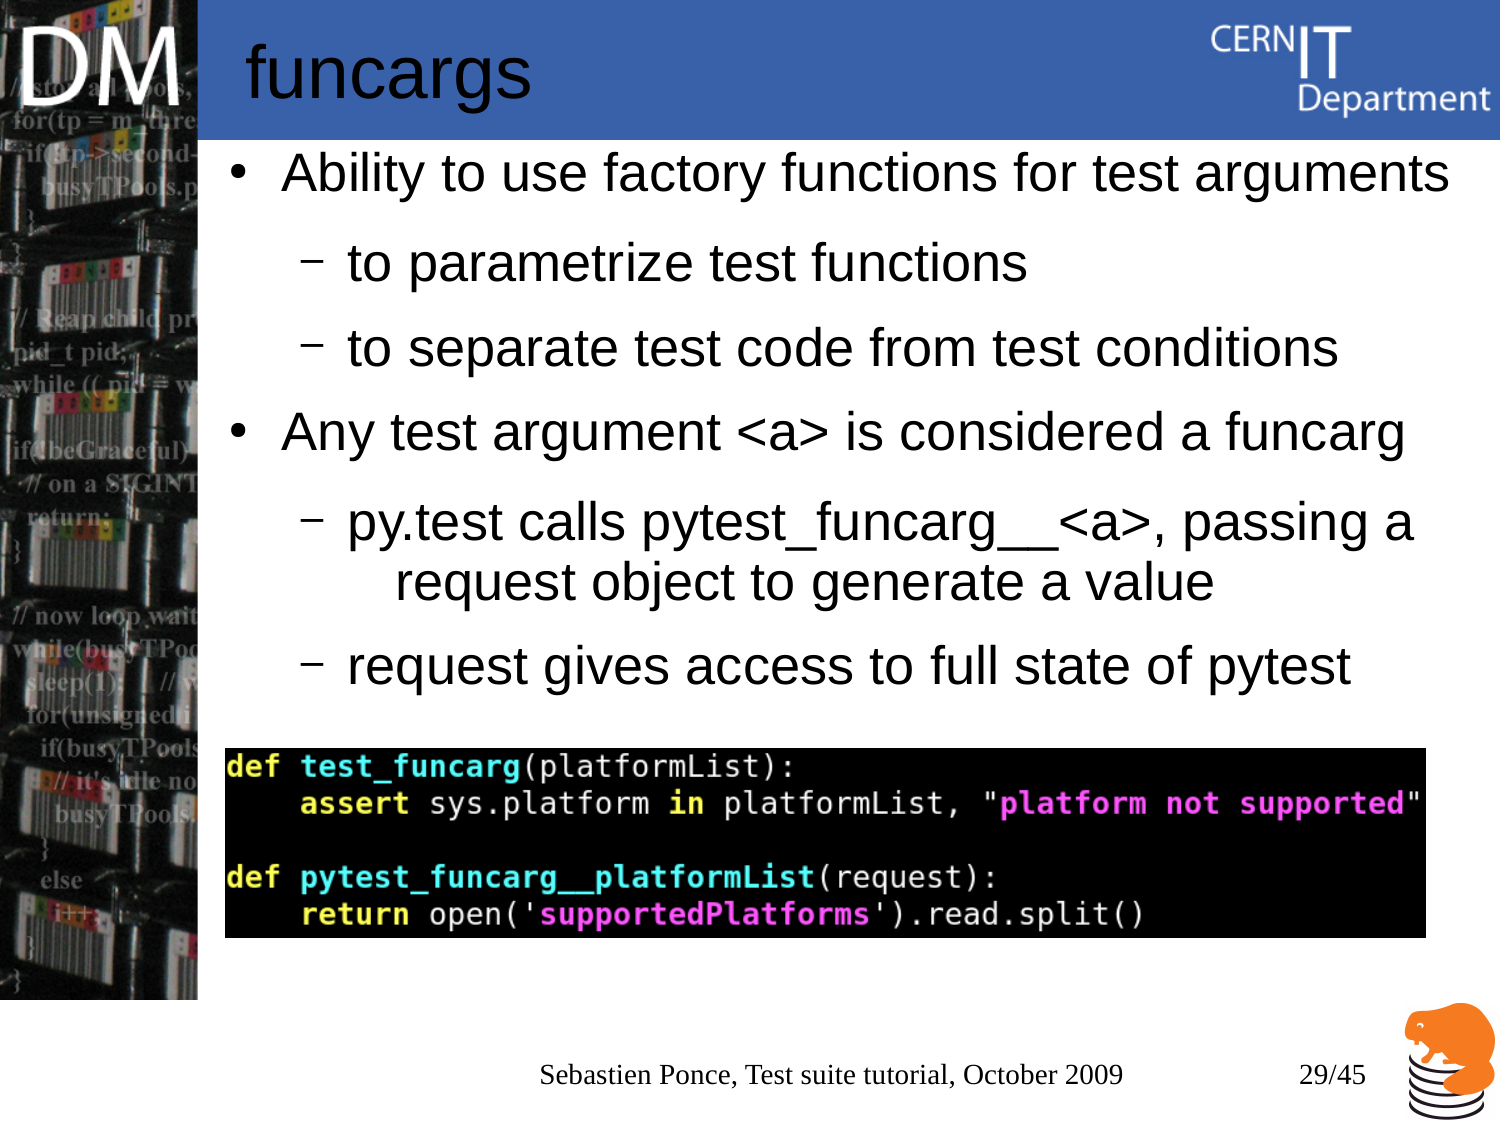

# funcargs
Ability to use factory functions for test arguments
to parametrize test functions
to separate test code from test conditions
Any test argument <a> is considered a funcarg
py.test calls pytest_funcarg__<a>, passing a request object to generate a value
request gives access to full state of pytest